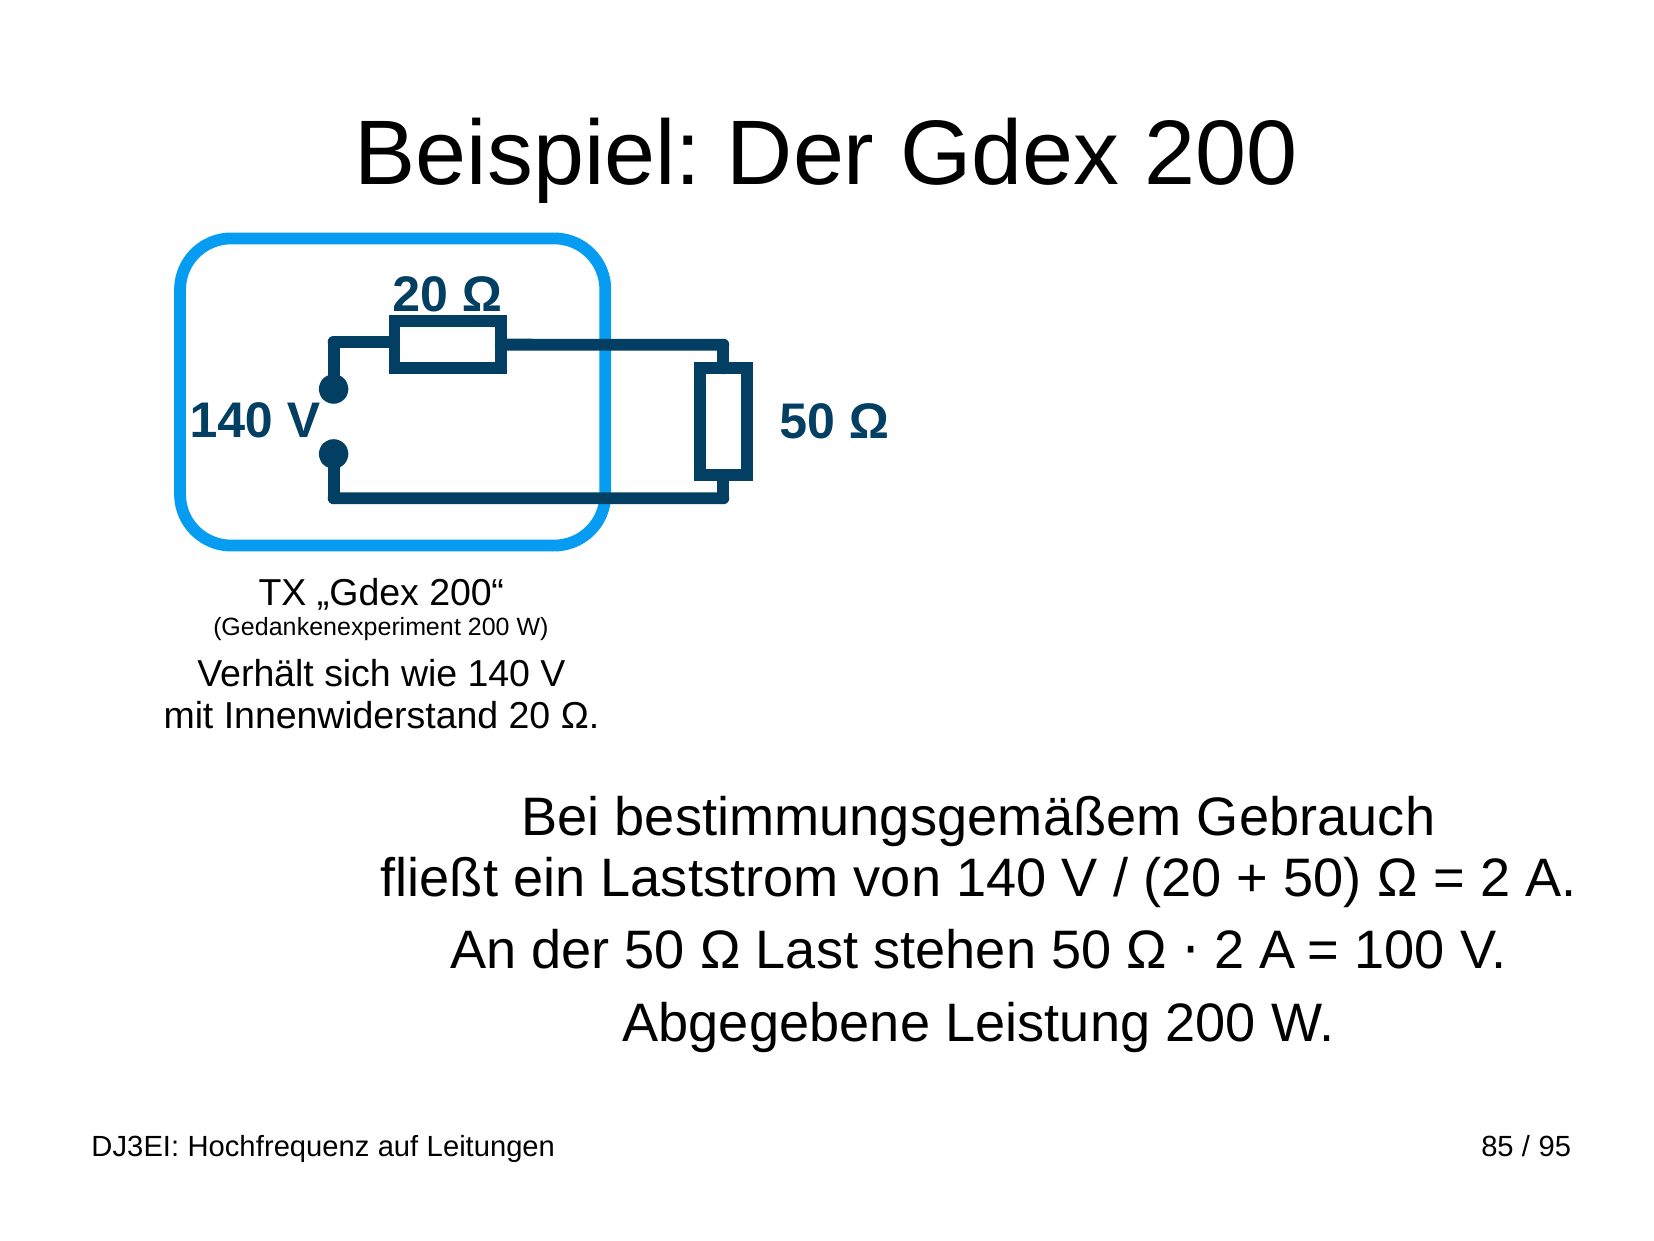

# Beispiel: Der Gdex 200
20 Ω
140 V
50 Ω
TX „Gdex 200“
(Gedankenexperiment 200 W)
Verhält sich wie 140 V
mit Innenwiderstand 20 Ω.
Bei bestimmungsgemäßem Gebrauch
fließt ein Laststrom von 140 V / (20 + 50) Ω = 2 A.
An der 50 Ω Last stehen 50 Ω ⋅ 2 A = 100 V.
Abgegebene Leistung 200 W.